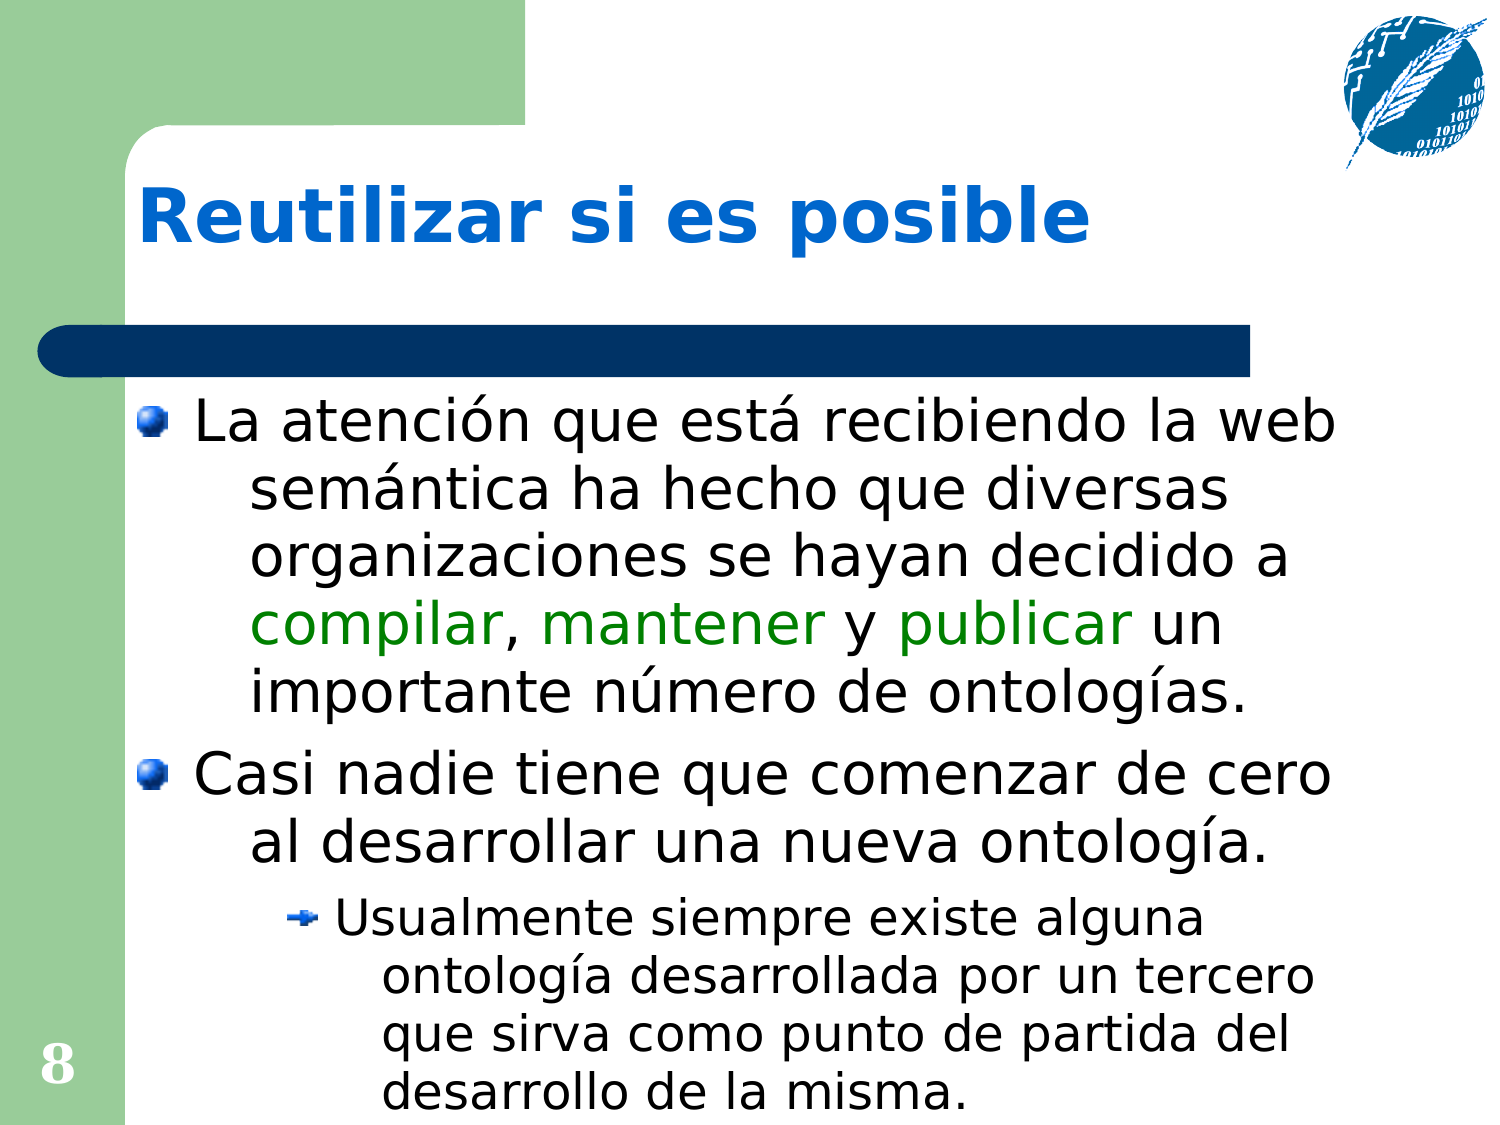

# Reutilizar si es posible
La atención que está recibiendo la web semántica ha hecho que diversas organizaciones se hayan decidido a compilar, mantener y publicar un importante número de ontologías.
Casi nadie tiene que comenzar de cero al desarrollar una nueva ontología.
Usualmente siempre existe alguna ontología desarrollada por un tercero que sirva como punto de partida del desarrollo de la misma.
8